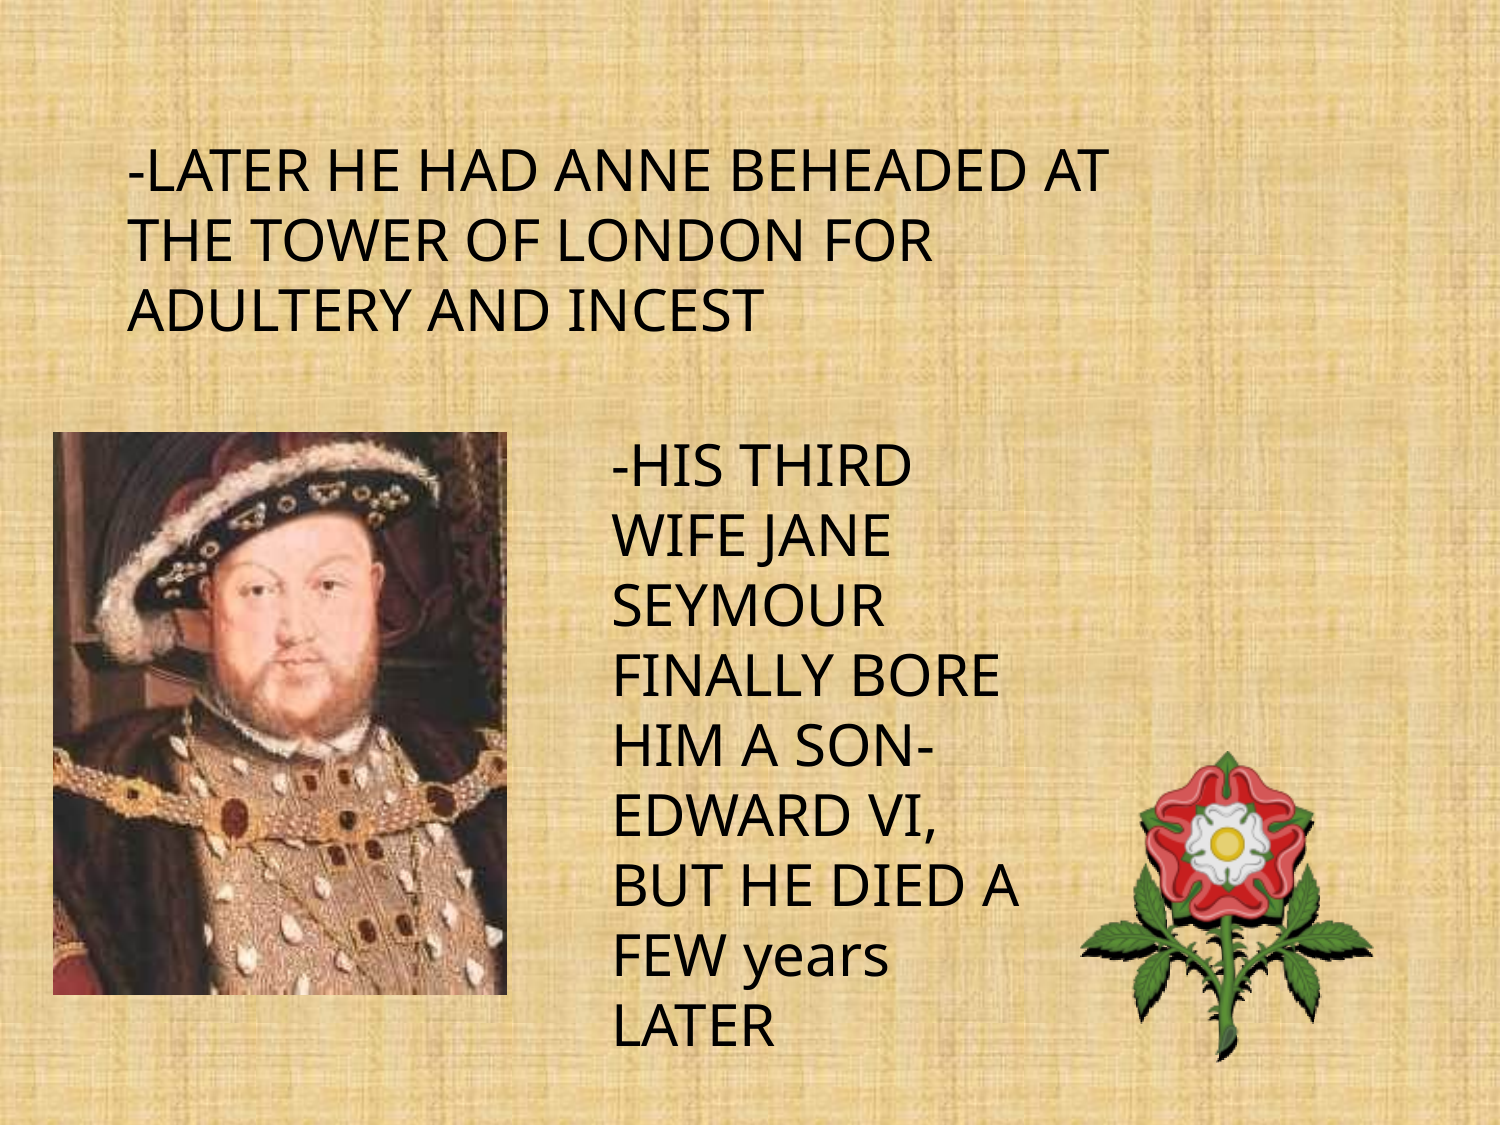

-LATER HE HAD ANNE BEHEADED AT THE TOWER OF LONDON FOR ADULTERY AND INCEST
-HIS THIRD WIFE JANE SEYMOUR FINALLY BORE HIM A SON-EDWARD VI, BUT HE DIED A FEW years LATER